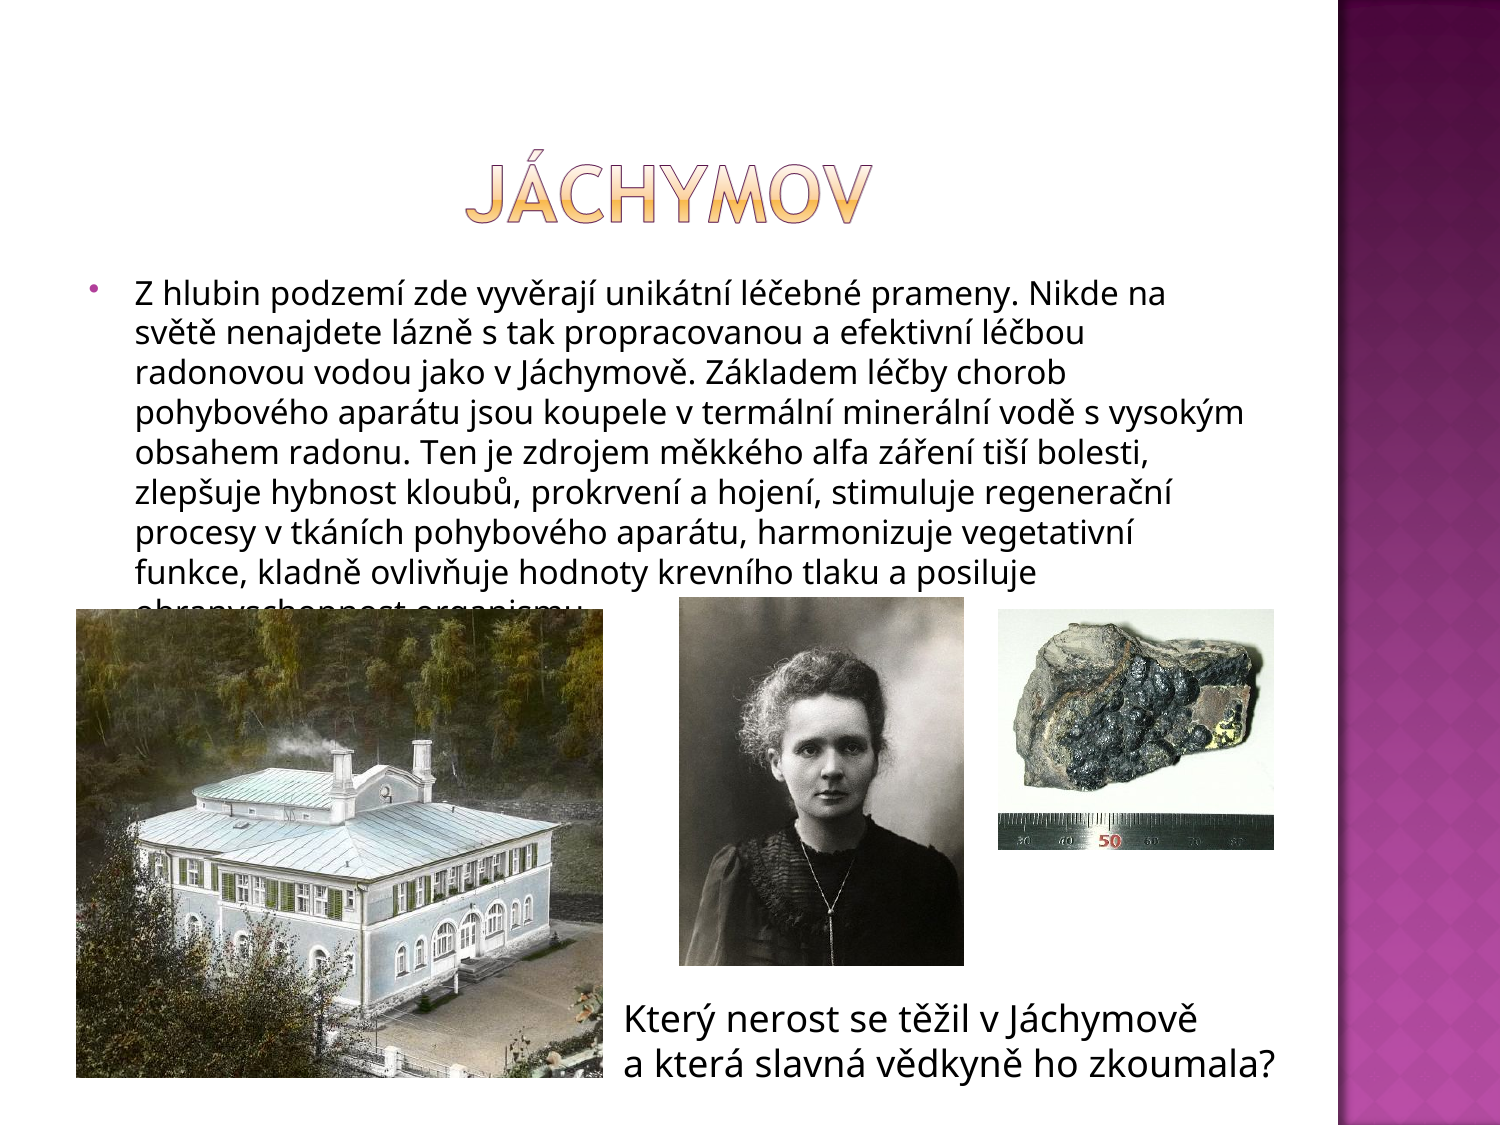

# Z hlubin podzemí zde vyvěrají unikátní léčebné prameny. Nikde na světě nenajdete lázně s tak propracovanou a efektivní léčbou radonovou vodou jako v Jáchymově. Základem léčby chorob pohybového aparátu jsou koupele v termální minerální vodě s vysokým obsahem radonu. Ten je zdrojem měkkého alfa záření tiší bolesti, zlepšuje hybnost kloubů, prokrvení a hojení, stimuluje regenerační procesy v tkáních pohybového aparátu, harmonizuje vegetativní funkce, kladně ovlivňuje hodnoty krevního tlaku a posiluje obranyschopnost organismu.
Který nerost se těžil v Jáchymově
a která slavná vědkyně ho zkoumala?